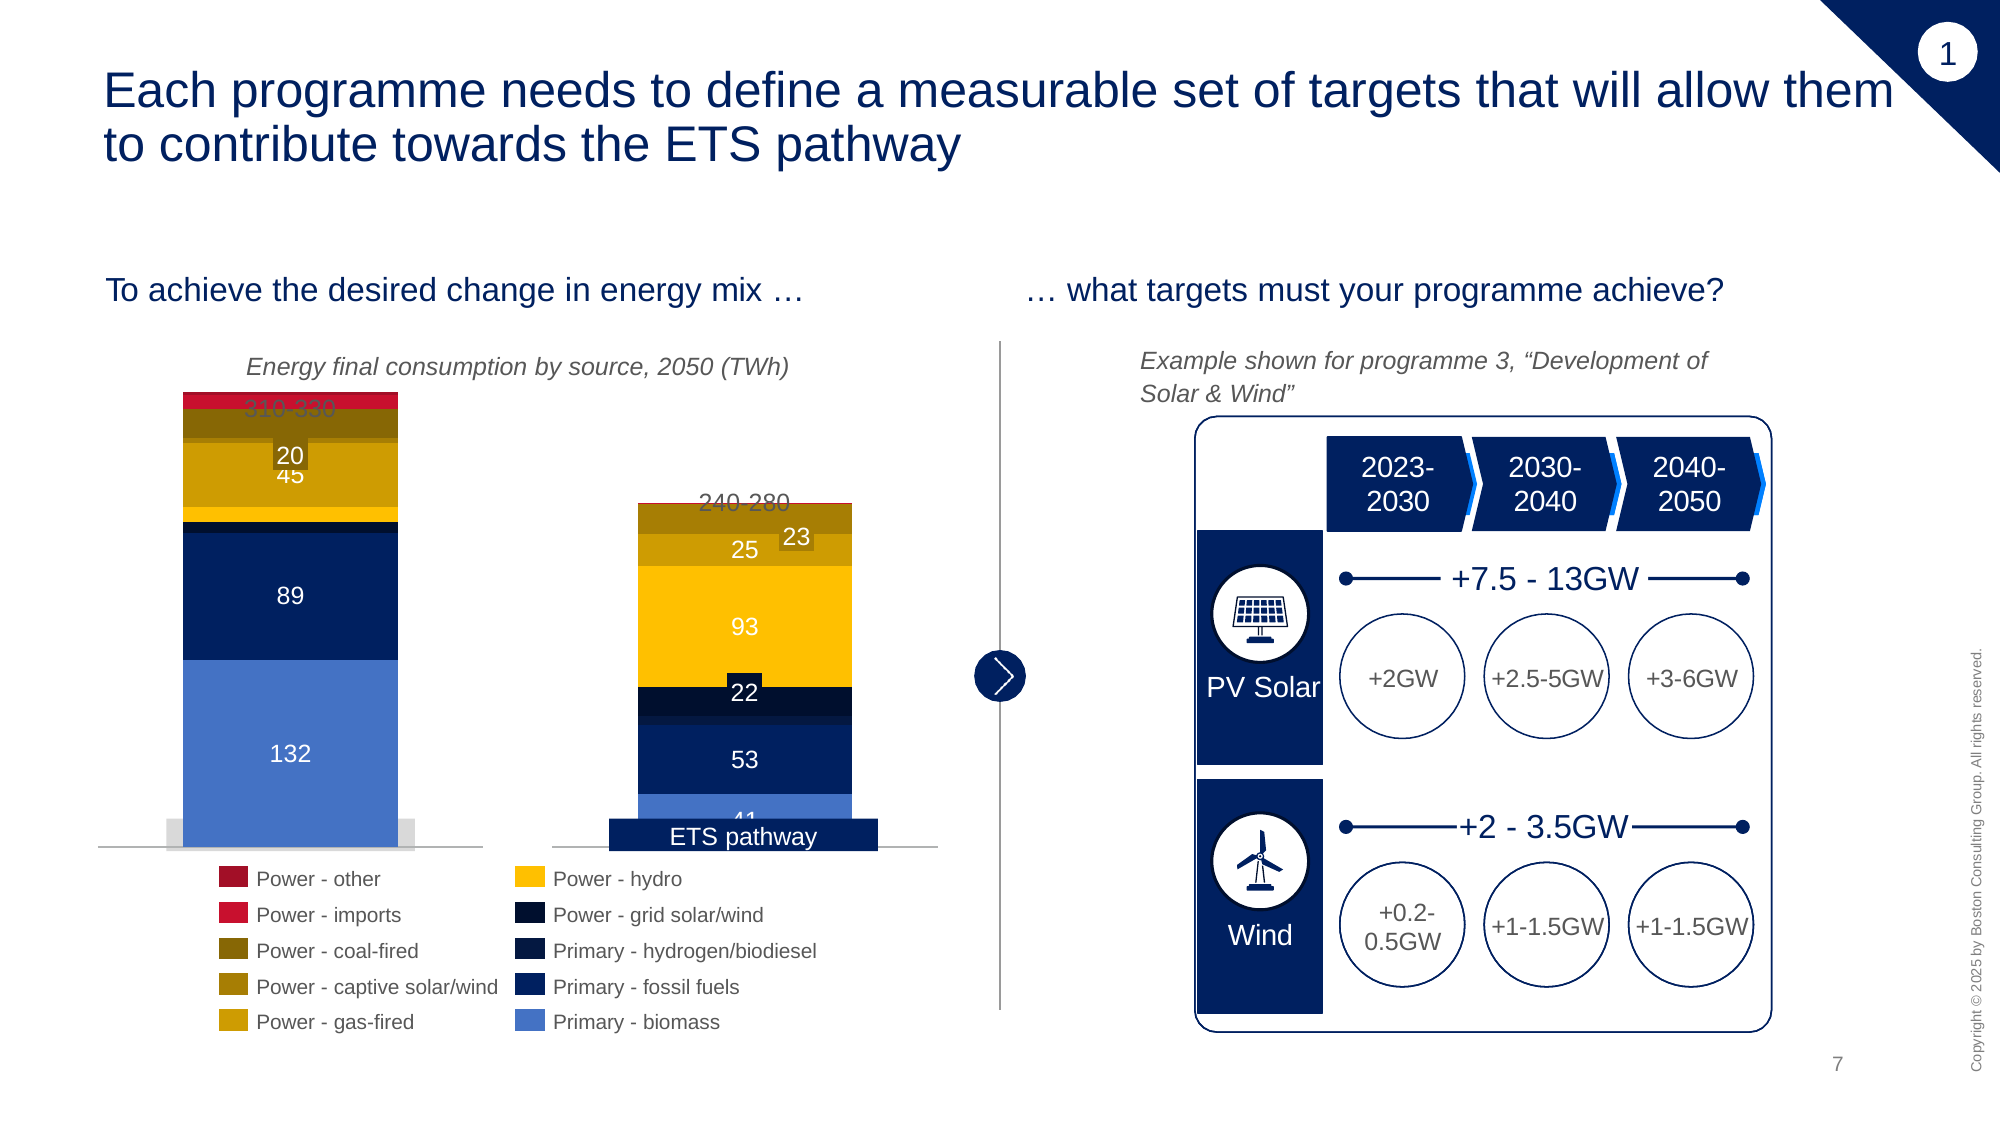

1
# Each programme needs to define a measurable set of targets that will allow them to contribute towards the ETS pathway
To achieve the desired change in energy mix …
… what targets must your programme achieve?
Energy final consumption by source, 2050 (TWh)
Example shown for programme 3, “Development of
Solar & Wind”
### Chart
| Category | Series1 | Series2 | Series3 | Series4 | Series5 | Series6 | Series7 | Series8 | Series9 | Series10 |
|---|---|---|---|---|---|---|---|---|---|---|
| 1 | 132.0 | 89.0 | 0.0 | 8.0 | 10.0 | 45.0 | 4.0 | 20.0 | 10.0 | 2.0 |
### Chart
| Category | Series1 | Series2 | Series3 | Series4 | Series5 | Series6 | Series7 | Series8 | Series9 | Series10 |
|---|---|---|---|---|---|---|---|---|---|---|
| 1 | 41.0 | 53.0 | 7.0 | 22.0 | 93.0 | 25.0 | 23.0 | 0.0 | 1.0 | 0.0 |310-330
20
2023-
2030
2030-
2040
2040-
2050
240-280
23
PV Solar
+7.5 - 13GW
+2GW
+2.5-5GW
+3-6GW
22
Wind
+2 - 3.5GW
BAU
ETS pathway
Power - other
Power - hydro
+0.2- 0.5GW
Power - imports
Power - grid solar/wind
+1-1.5GW
+1-1.5GW
Power - coal-fired
Primary - hydrogen/biodiesel
Power - captive solar/wind
Primary - fossil fuels
Power - gas-fired
Primary - biomass